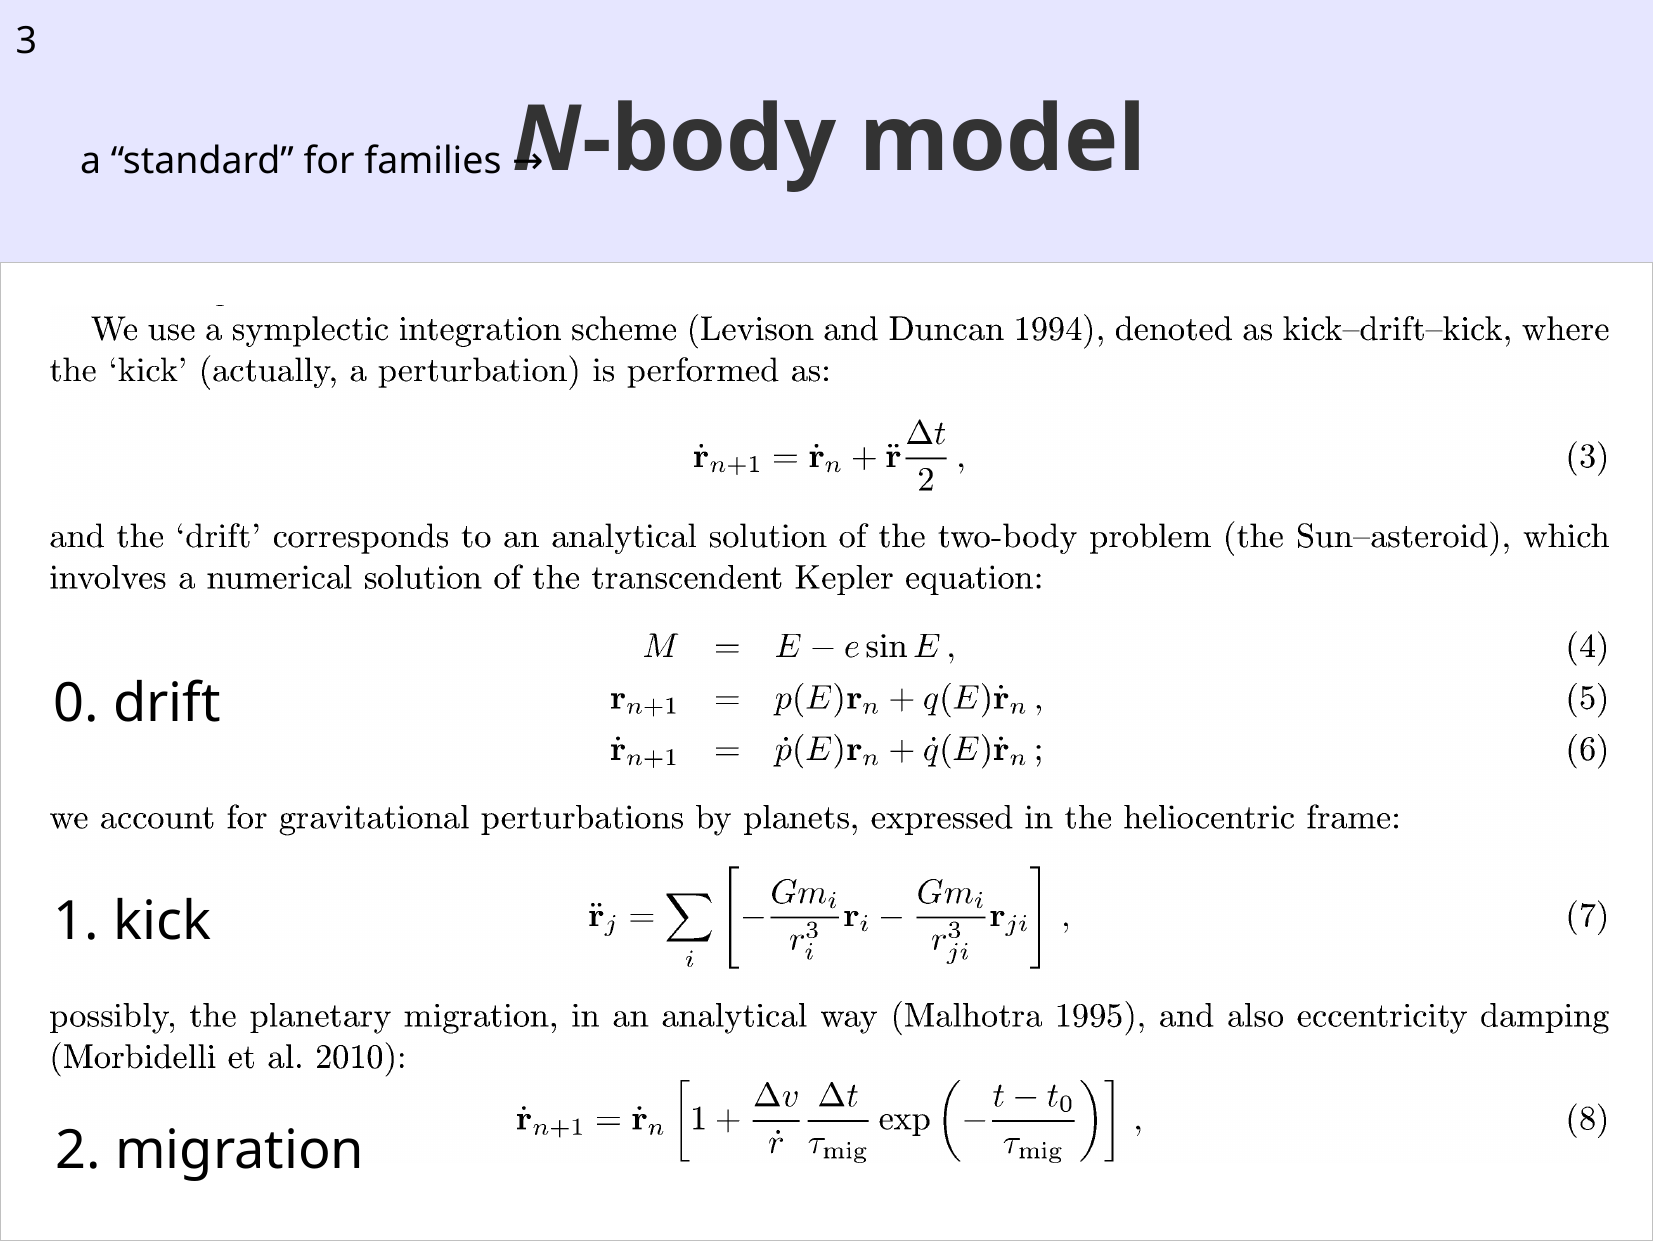

3
# N-body model
a “standard” for families →
0. drift
1. kick
2. migration